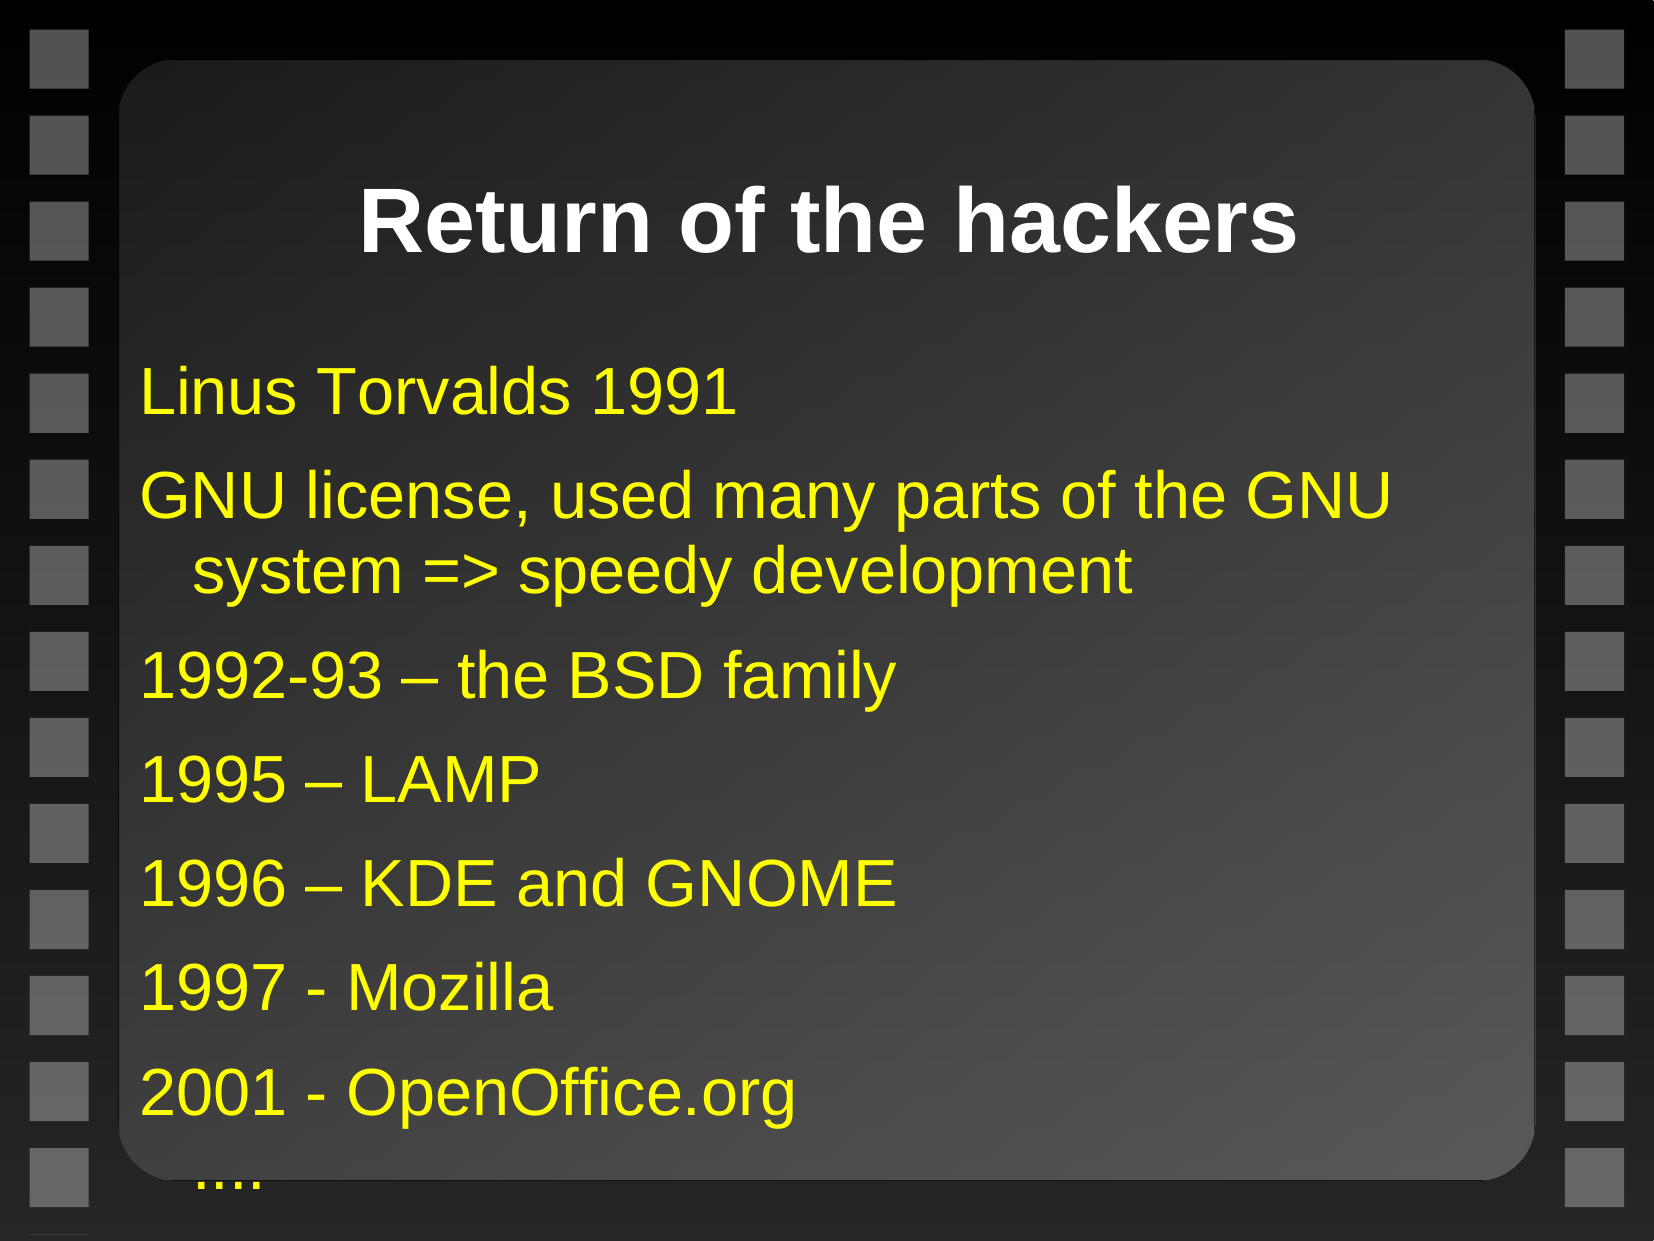

# Return of the hackers
Linus Torvalds 1991
GNU license, used many parts of the GNU system => speedy development
1992-93 – the BSD family
1995 – LAMP
1996 – KDE and GNOME
1997 - Mozilla
2001 - OpenOffice.org
....